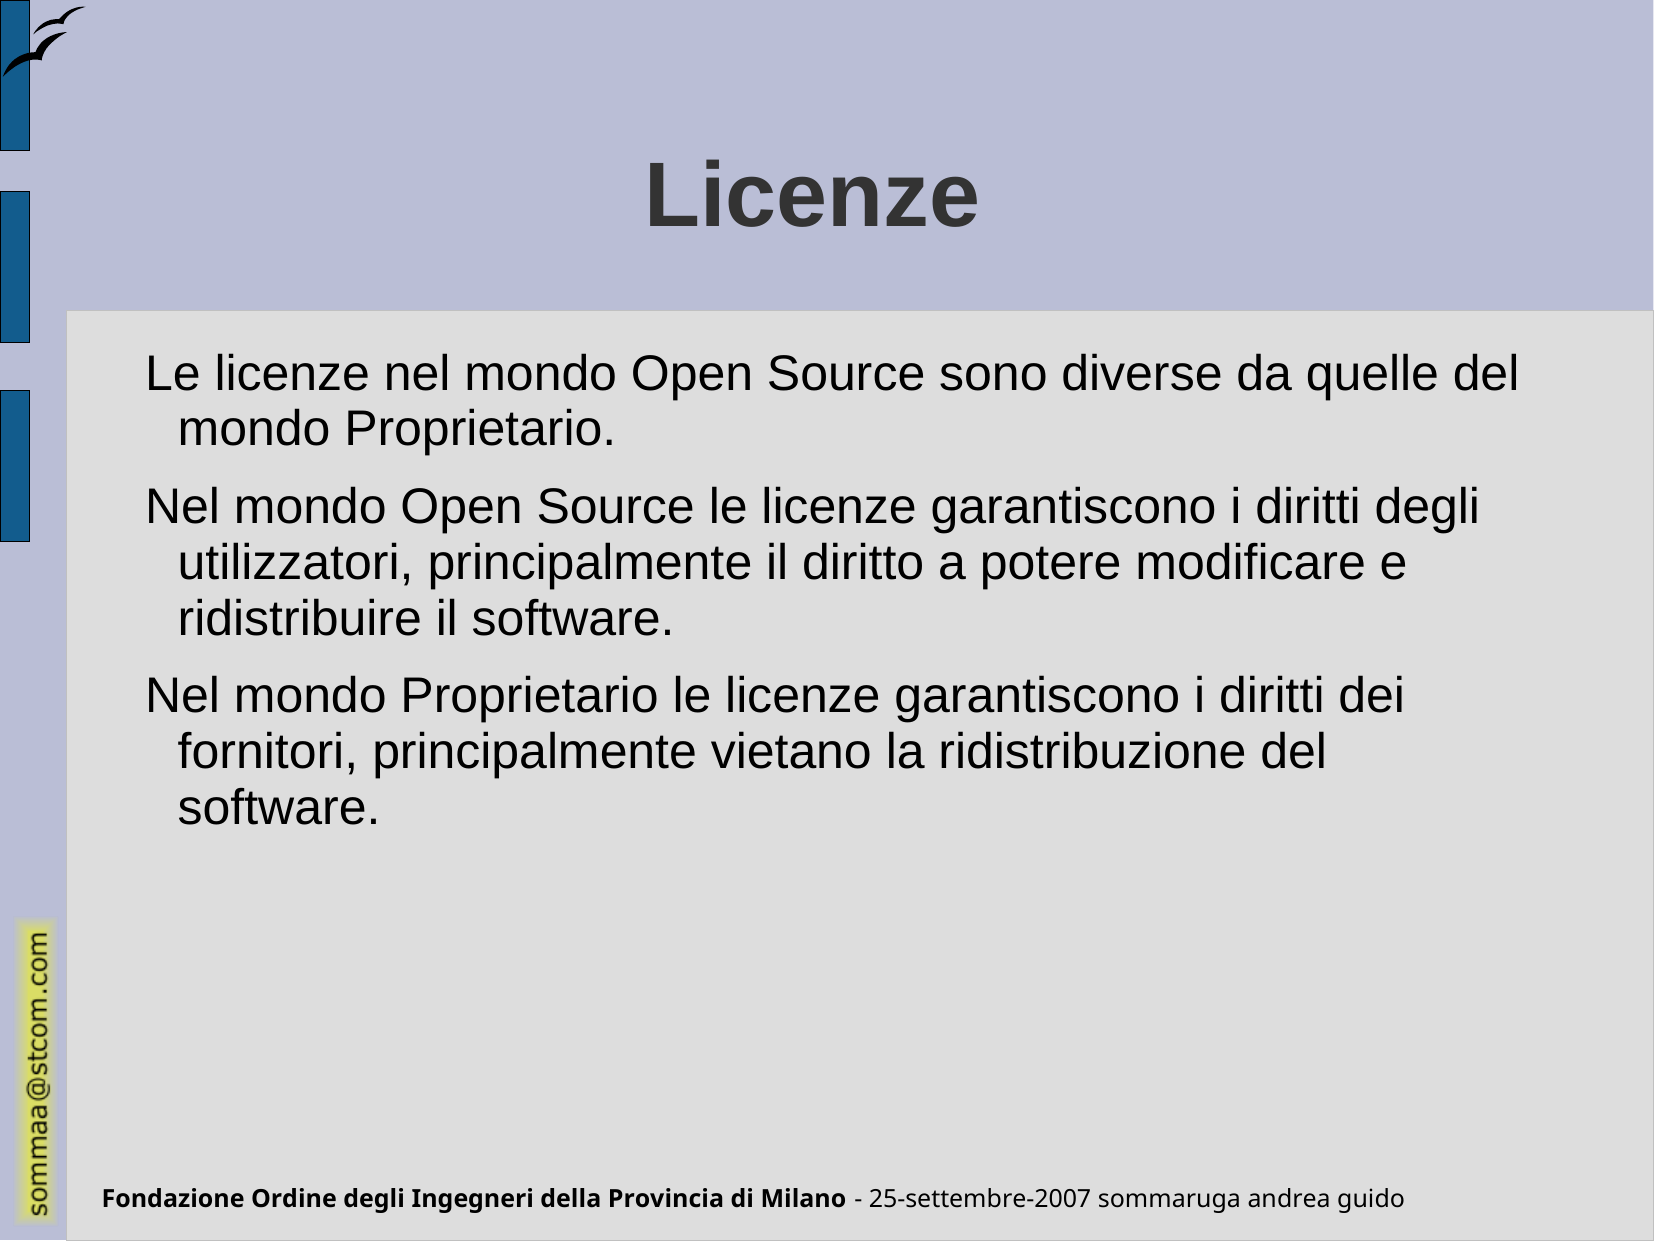

# Licenze
Le licenze nel mondo Open Source sono diverse da quelle del mondo Proprietario.
Nel mondo Open Source le licenze garantiscono i diritti degli utilizzatori, principalmente il diritto a potere modificare e ridistribuire il software.
Nel mondo Proprietario le licenze garantiscono i diritti dei fornitori, principalmente vietano la ridistribuzione del software.